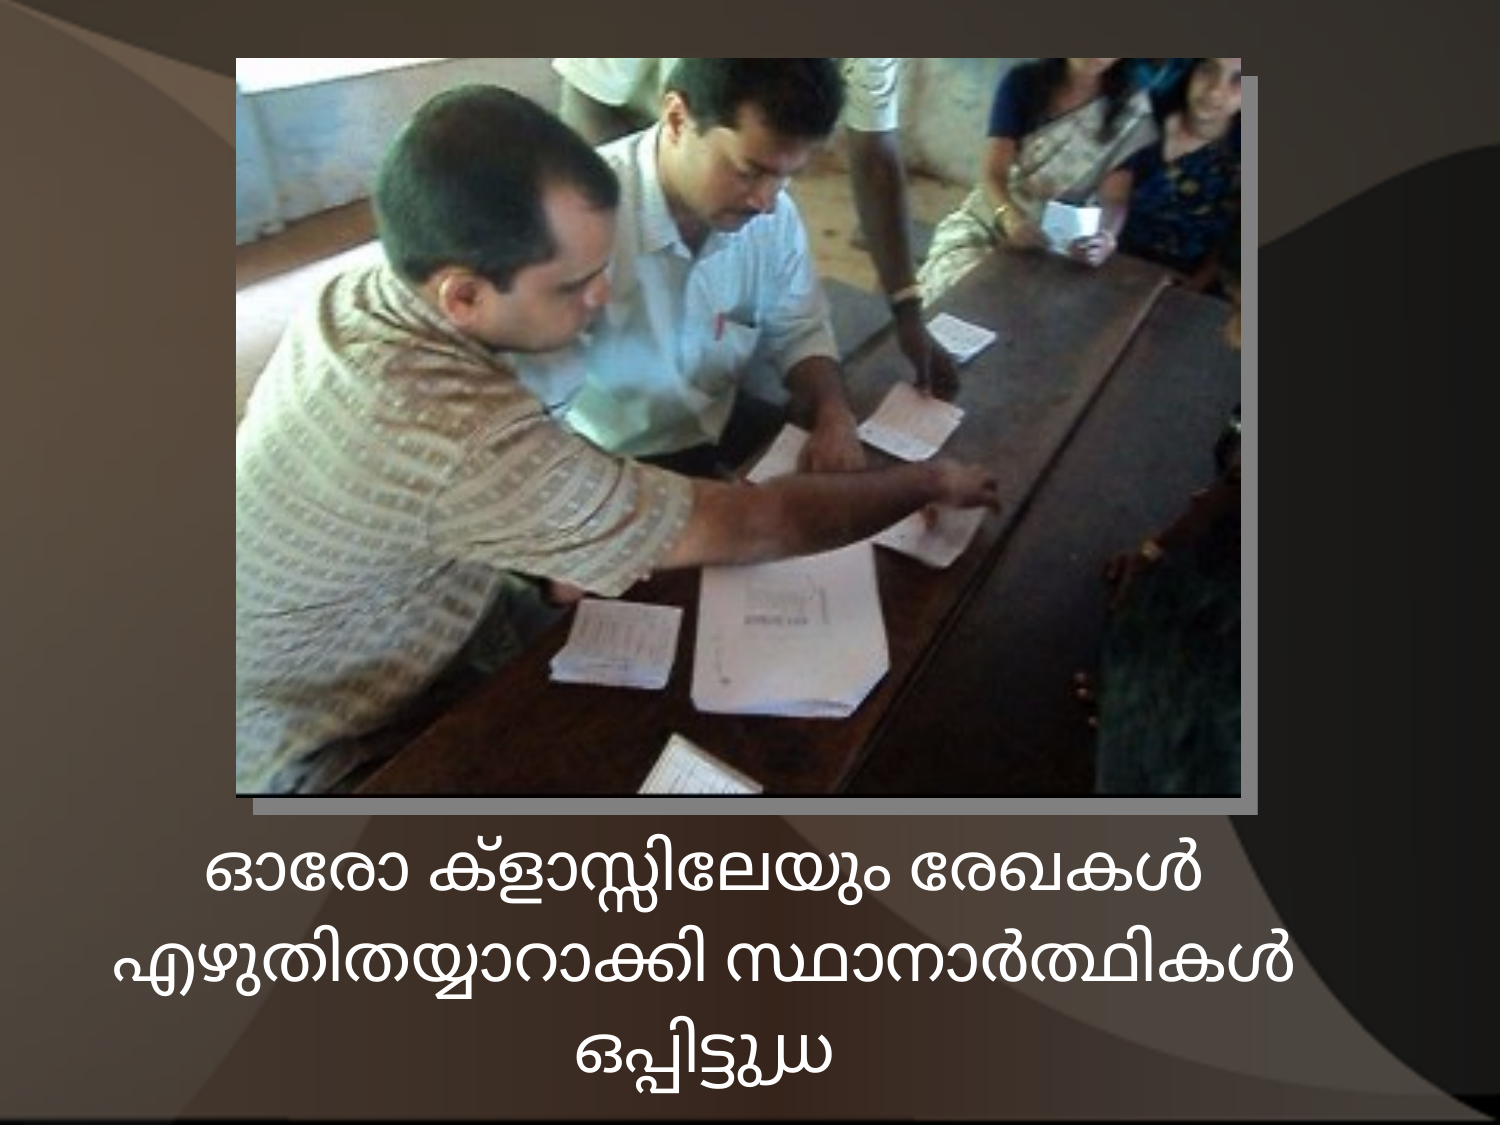

# ഓരോ ക്ളാസ്സിലേയും രേഖകള്‍ എഴുതിതയ്യാറാക്കി സ്ഥാനാര്‍ത്ഥികള്‍ ഒപ്പിട്ടു൰